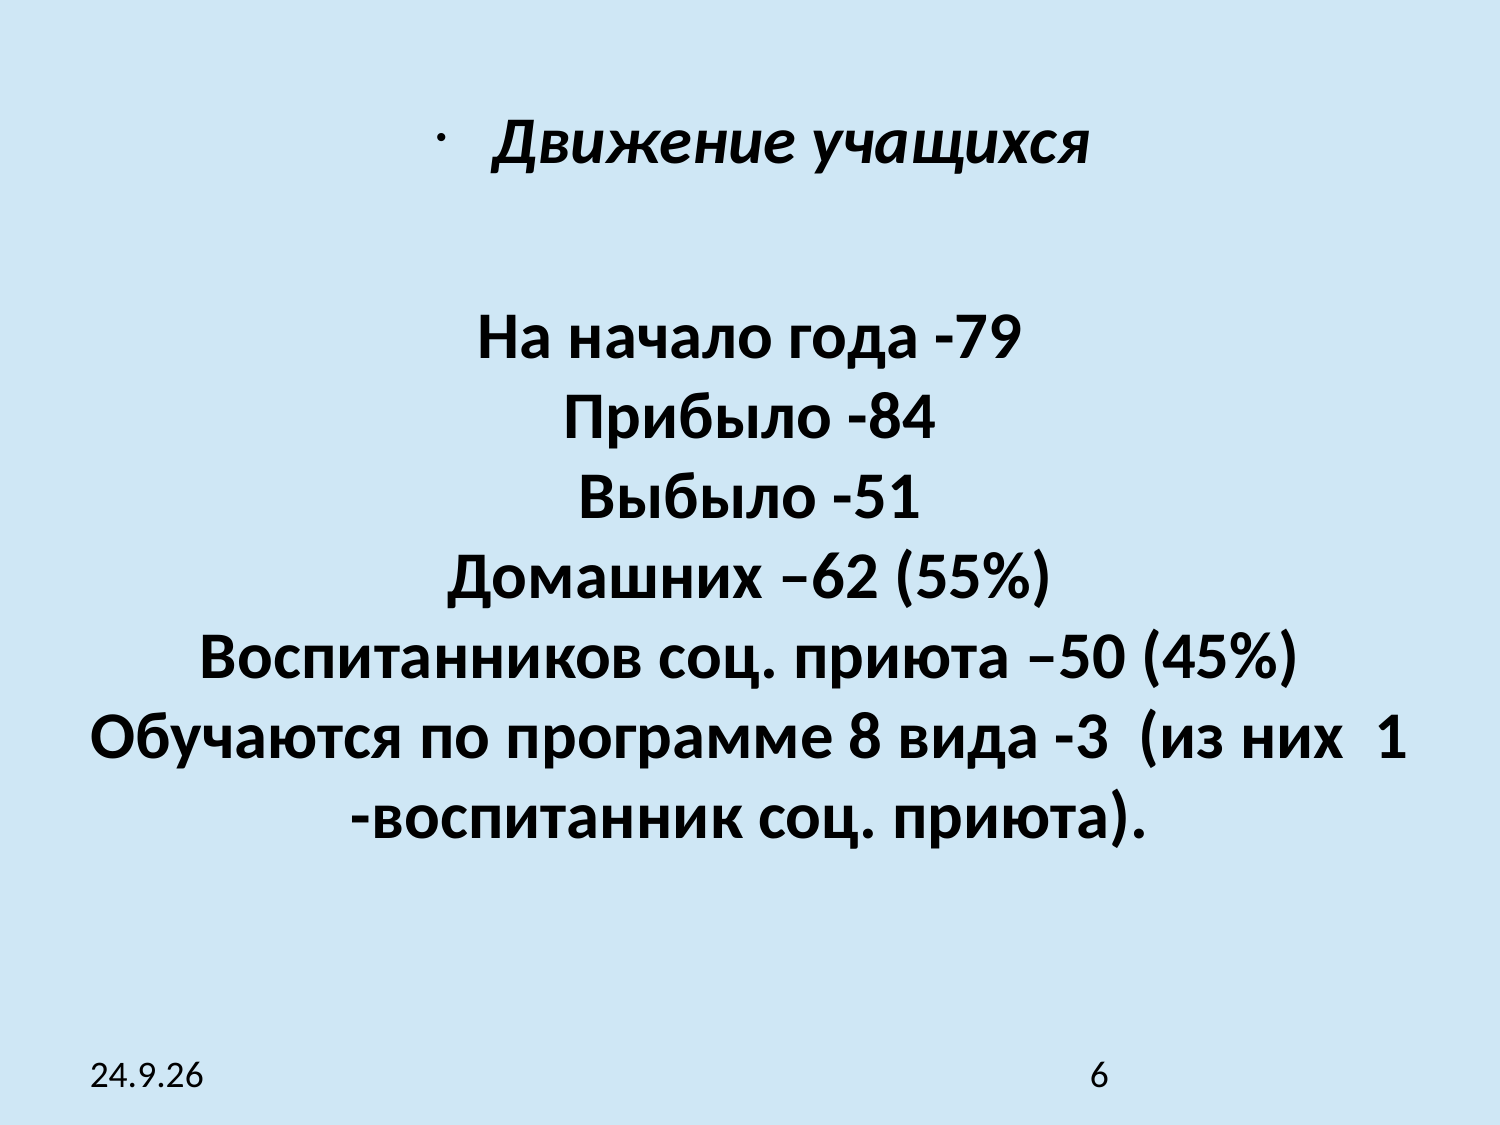

# На начало года -79 Прибыло -84 Выбыло -51 Домашних –62 (55%) Воспитанников соц. приюта –50 (45%) Обучаются по программе 8 вида -3 (из них 1 -воспитанник соц. приюта).
Движение учащихся